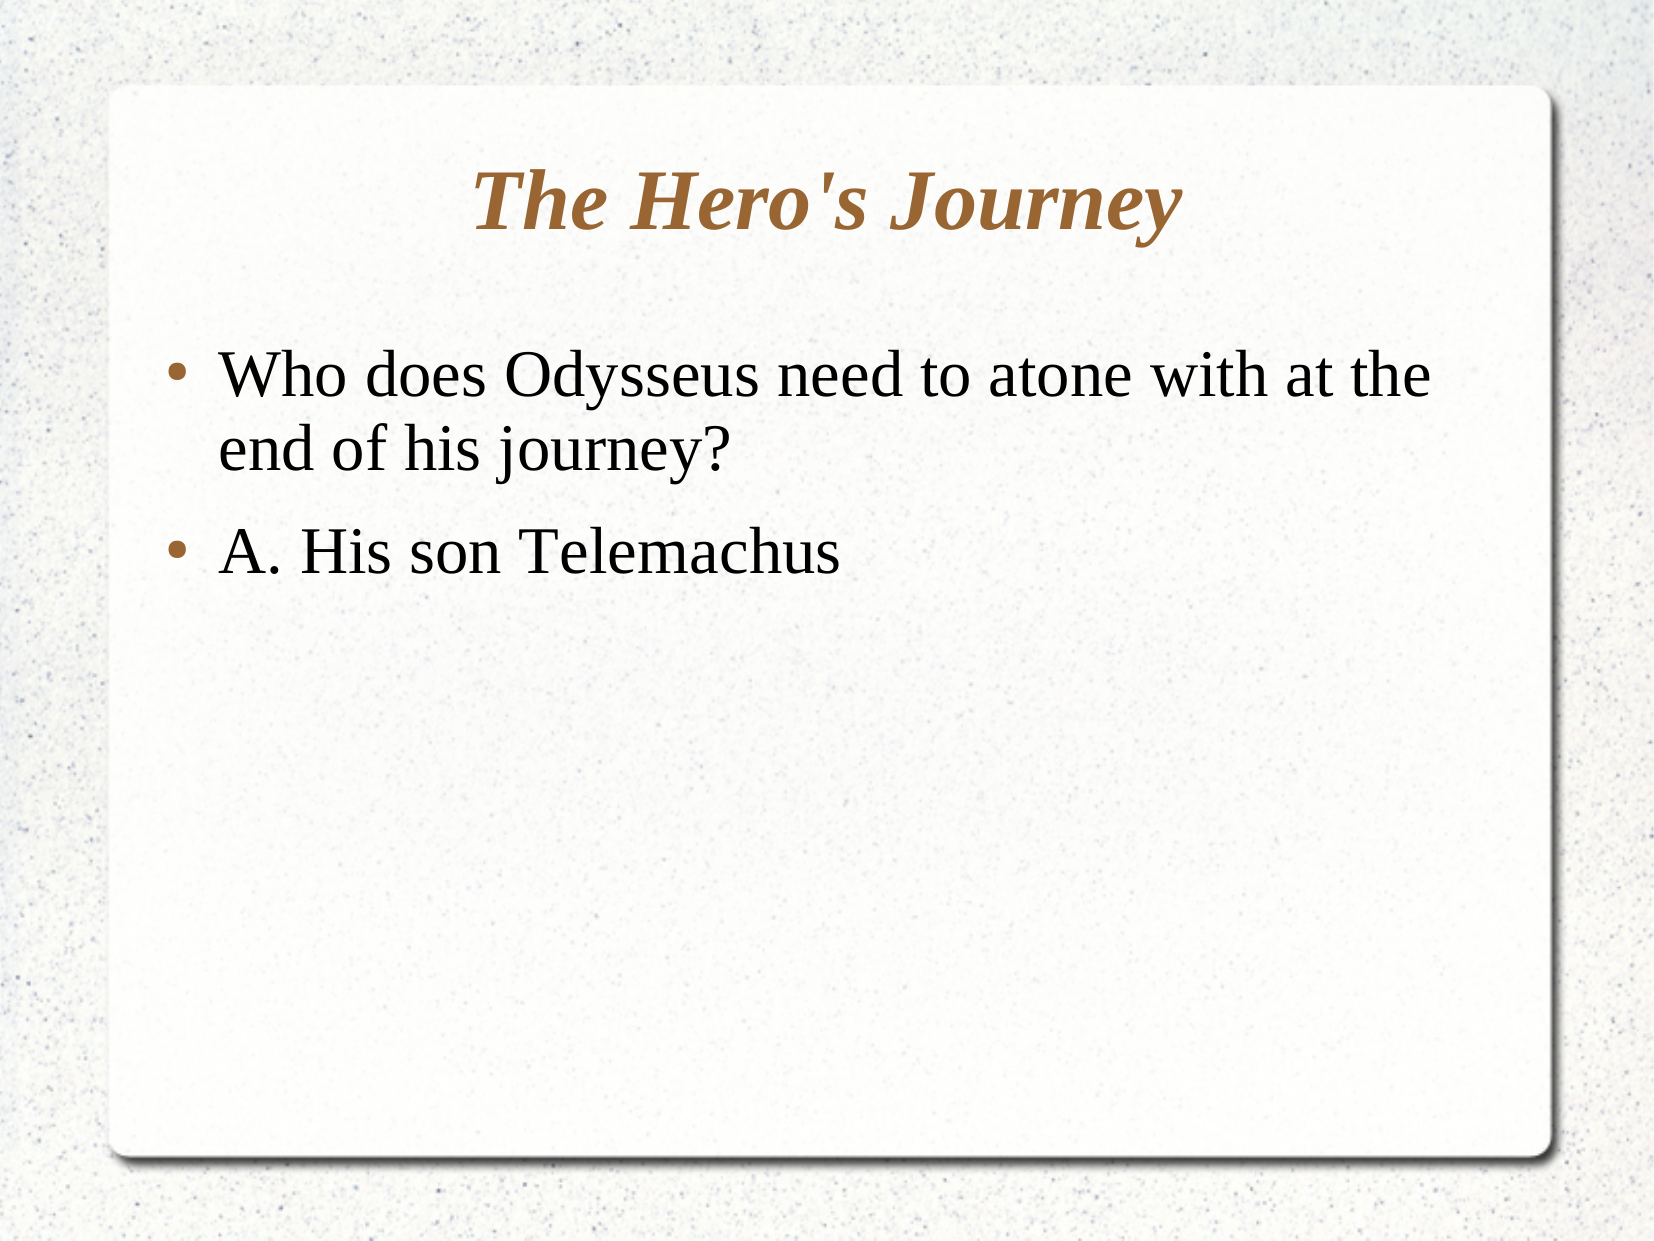

# The Hero's Journey
Who does Odysseus need to atone with at the end of his journey?
A. His son Telemachus